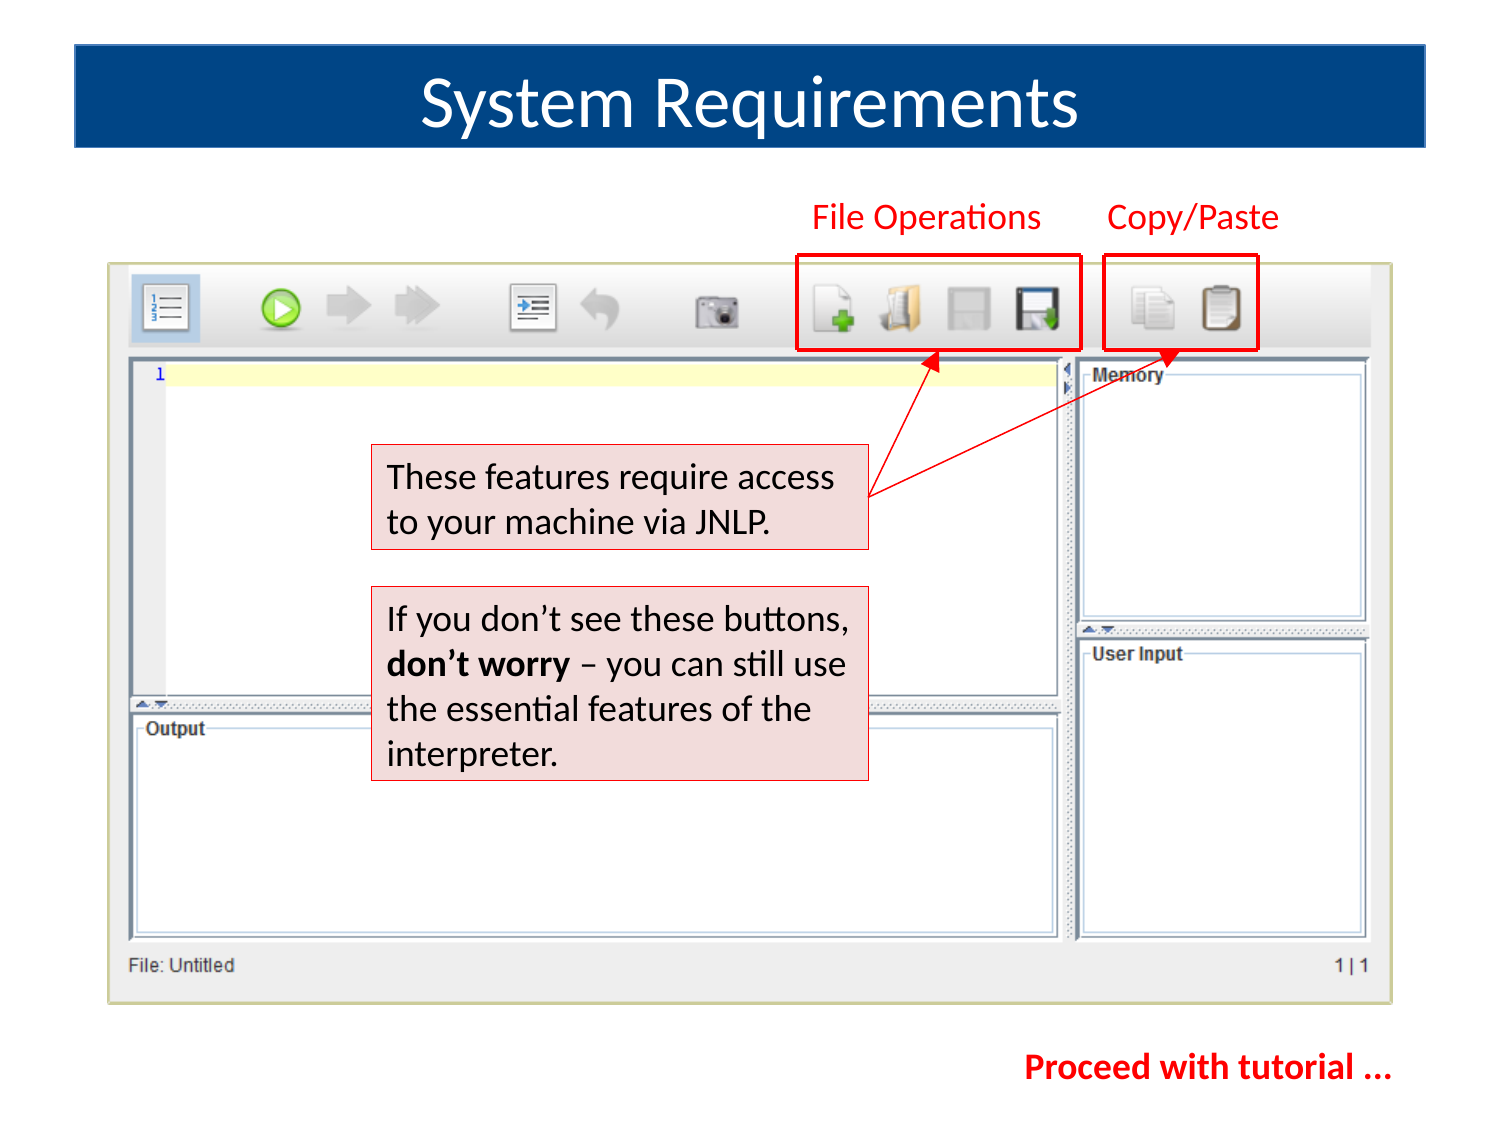

# System Requirements
File Operations
Copy/Paste
These features require access to your machine via JNLP.
If you don’t see these buttons, don’t worry – you can still use the essential features of the interpreter.
Proceed with tutorial ...